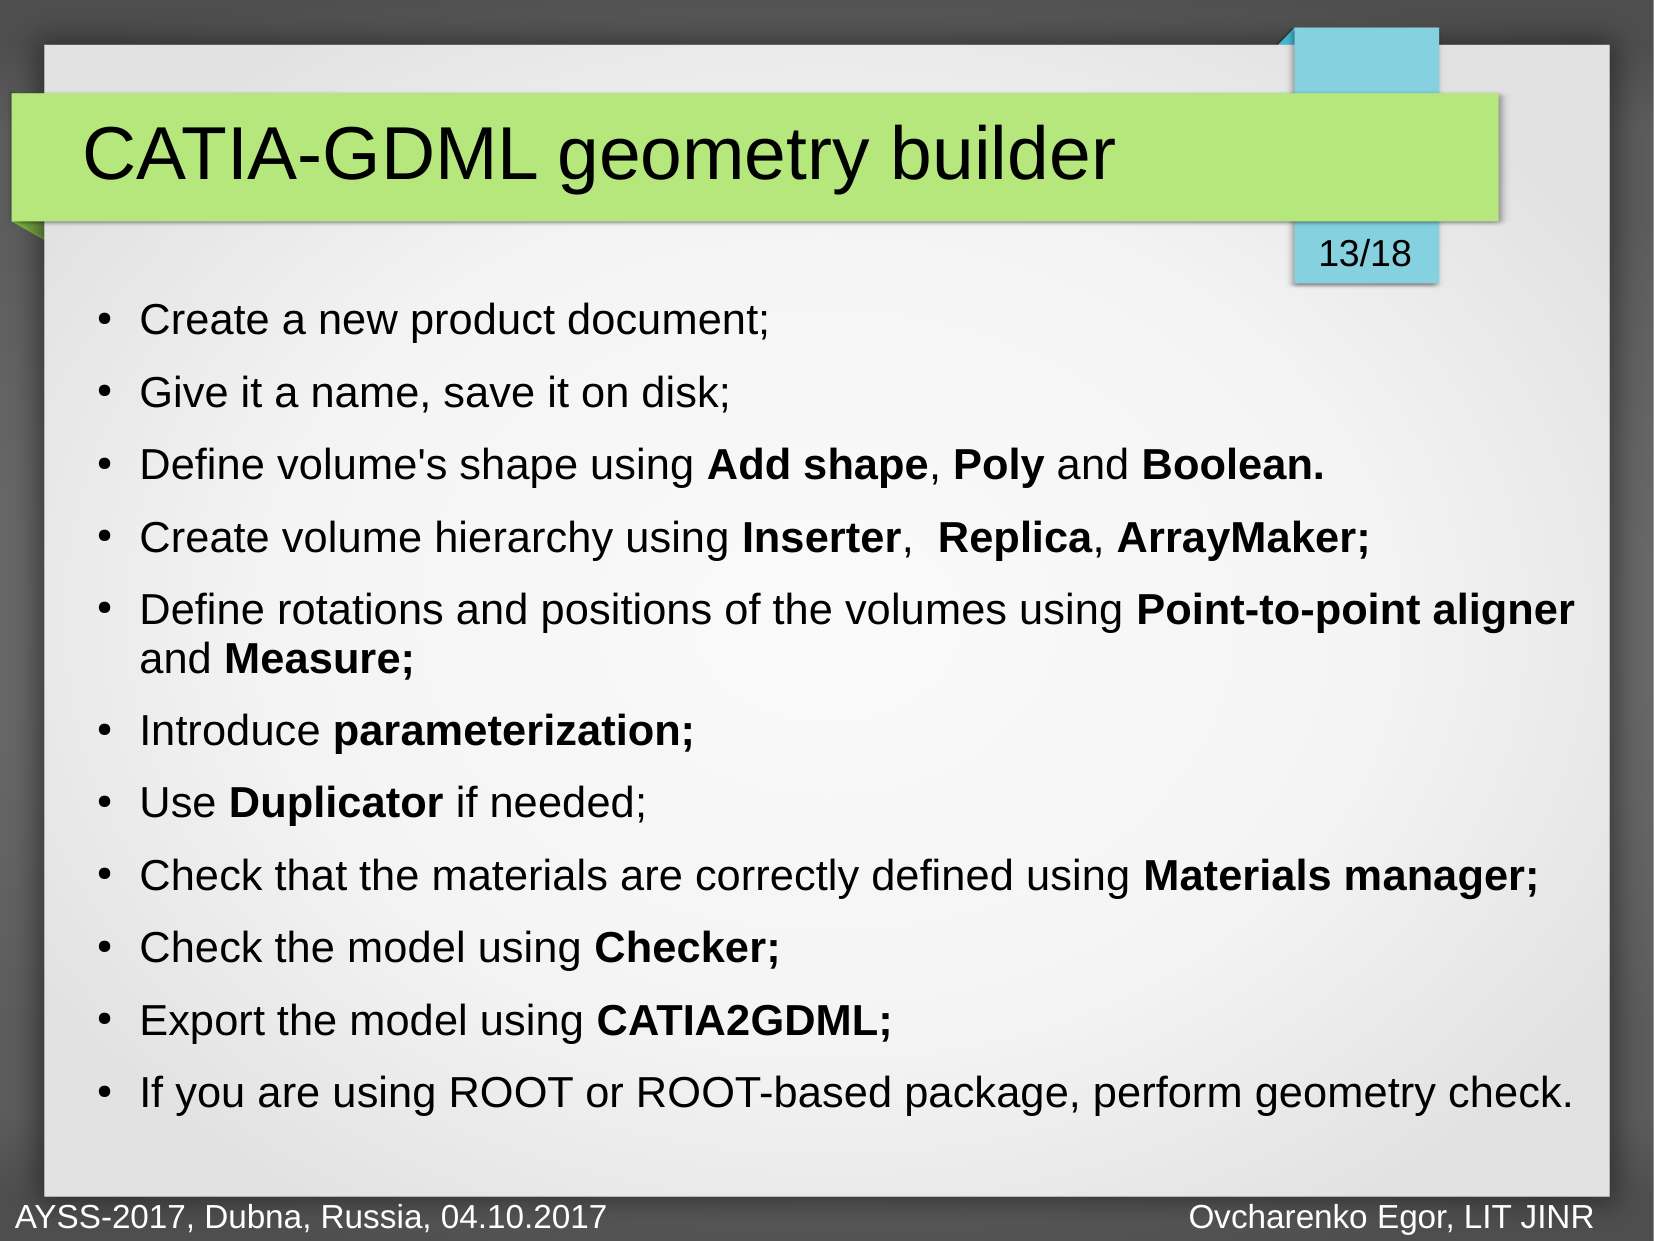

# CATIA-GDML geometry builder
13/18
Create a new product document;
Give it a name, save it on disk;
Define volume's shape using Add shape, Poly and Boolean.
Create volume hierarchy using Inserter, Replica, ArrayMaker;
Define rotations and positions of the volumes using Point-to-point aligner and Measure;
Introduce parameterization;
Use Duplicator if needed;
Check that the materials are correctly defined using Materials manager;
Check the model using Checker;
Export the model using CATIA2GDML;
If you are using ROOT or ROOT-based package, perform geometry check.
AYSS-2017, Dubna, Russia, 04.10.2017 Ovcharenko Egor, LIT JINR